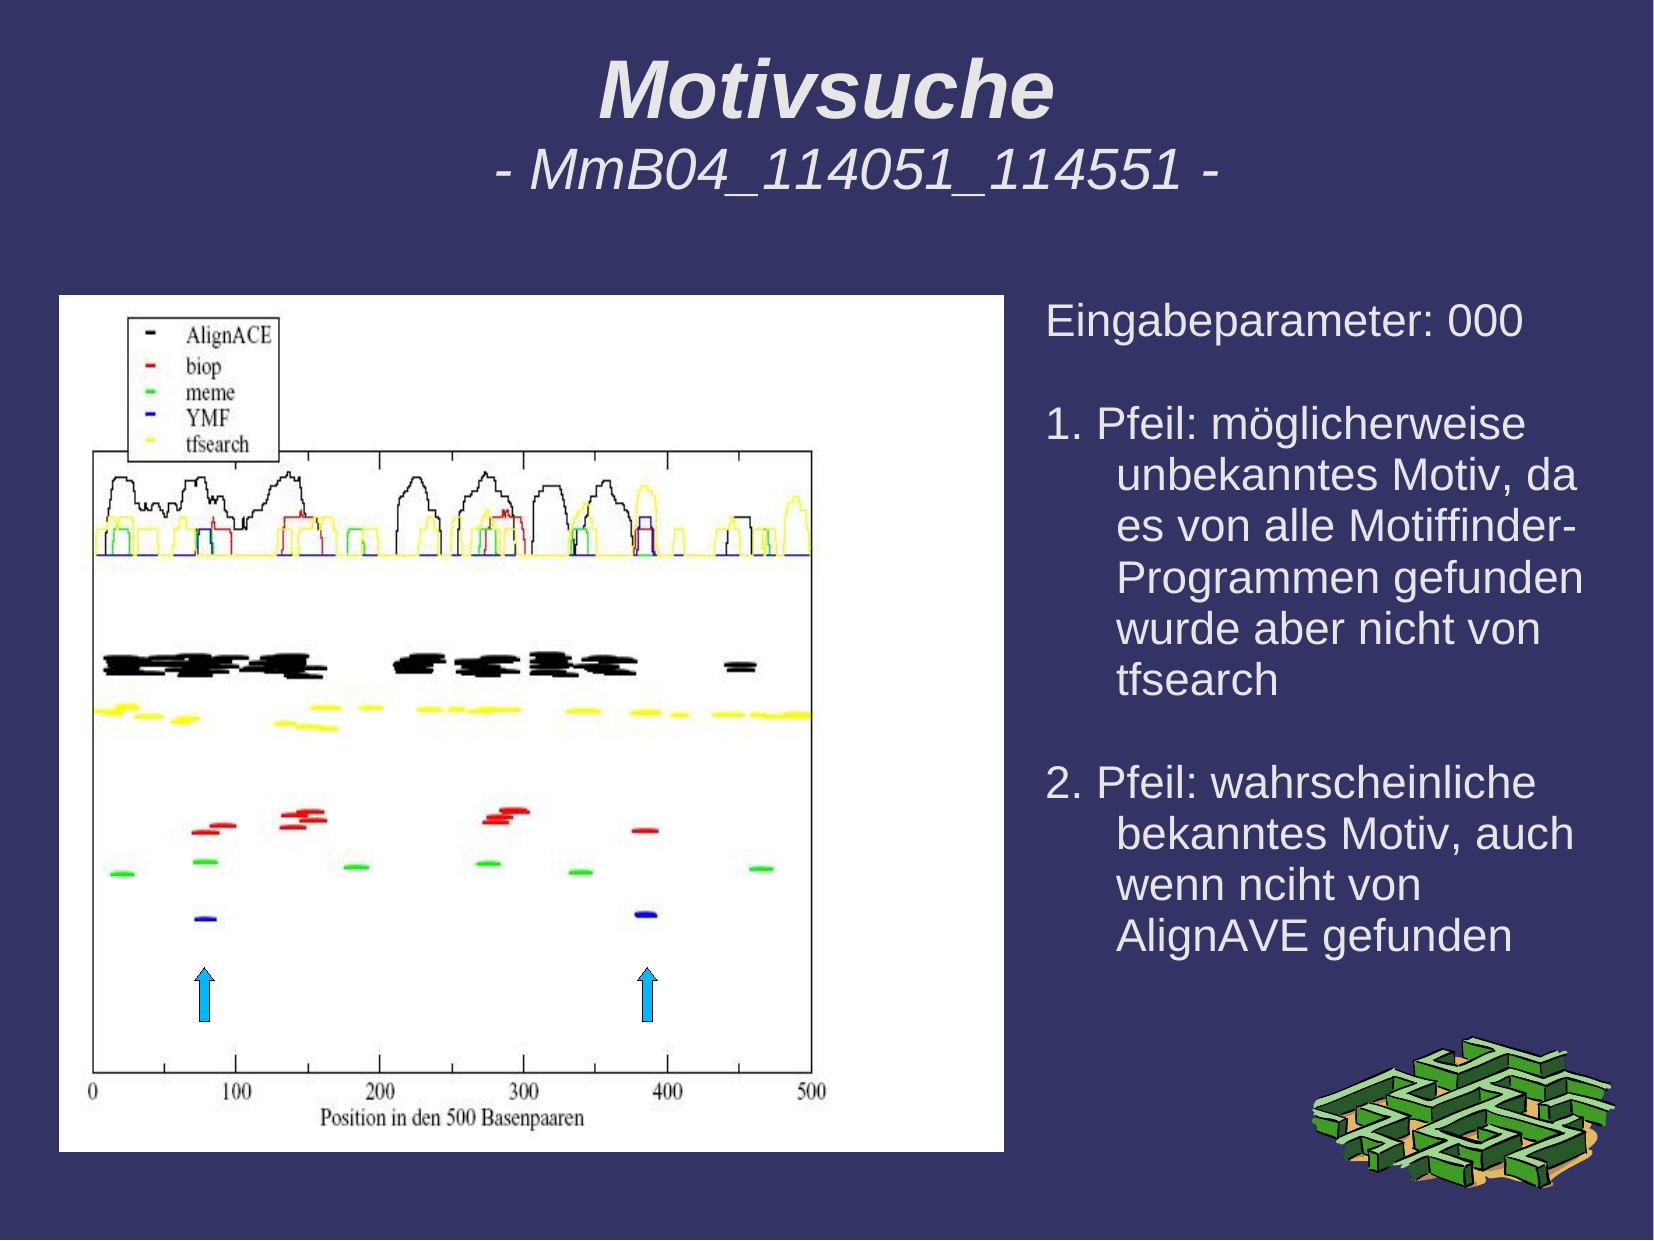

# Motivsuche - MmB04_114051_114551 -
Eingabeparameter: 000
1. Pfeil: möglicherweise unbekanntes Motiv, da es von alle Motiffinder-Programmen gefunden wurde aber nicht von tfsearch
2. Pfeil: wahrscheinliche bekanntes Motiv, auch wenn nciht von AlignAVE gefunden